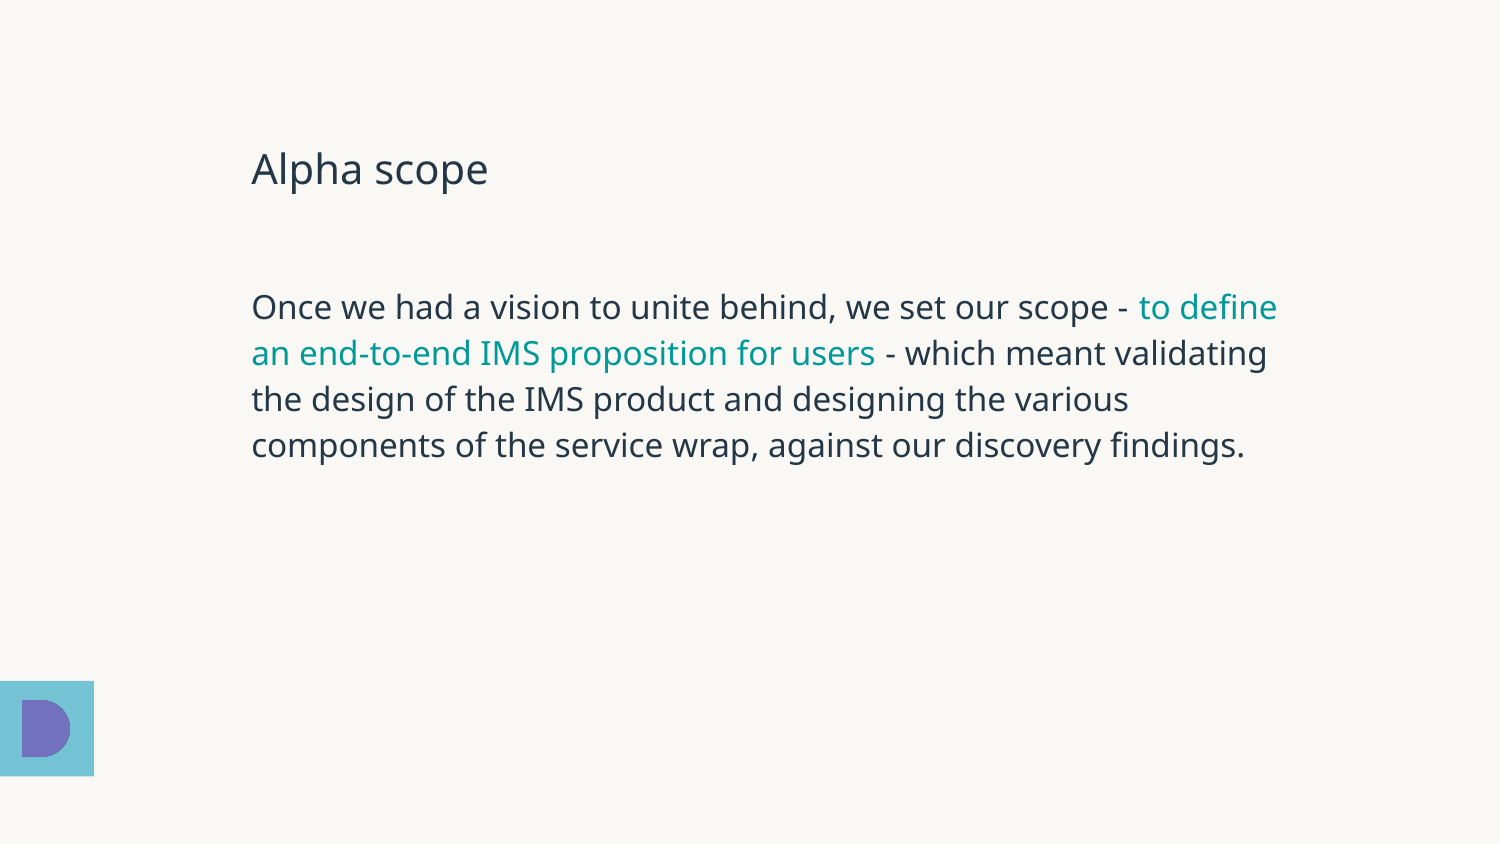

# Alpha scope
Once we had a vision to unite behind, we set our scope - to define an end-to-end IMS proposition for users - which meant validating the design of the IMS product and designing the various components of the service wrap, against our discovery findings.